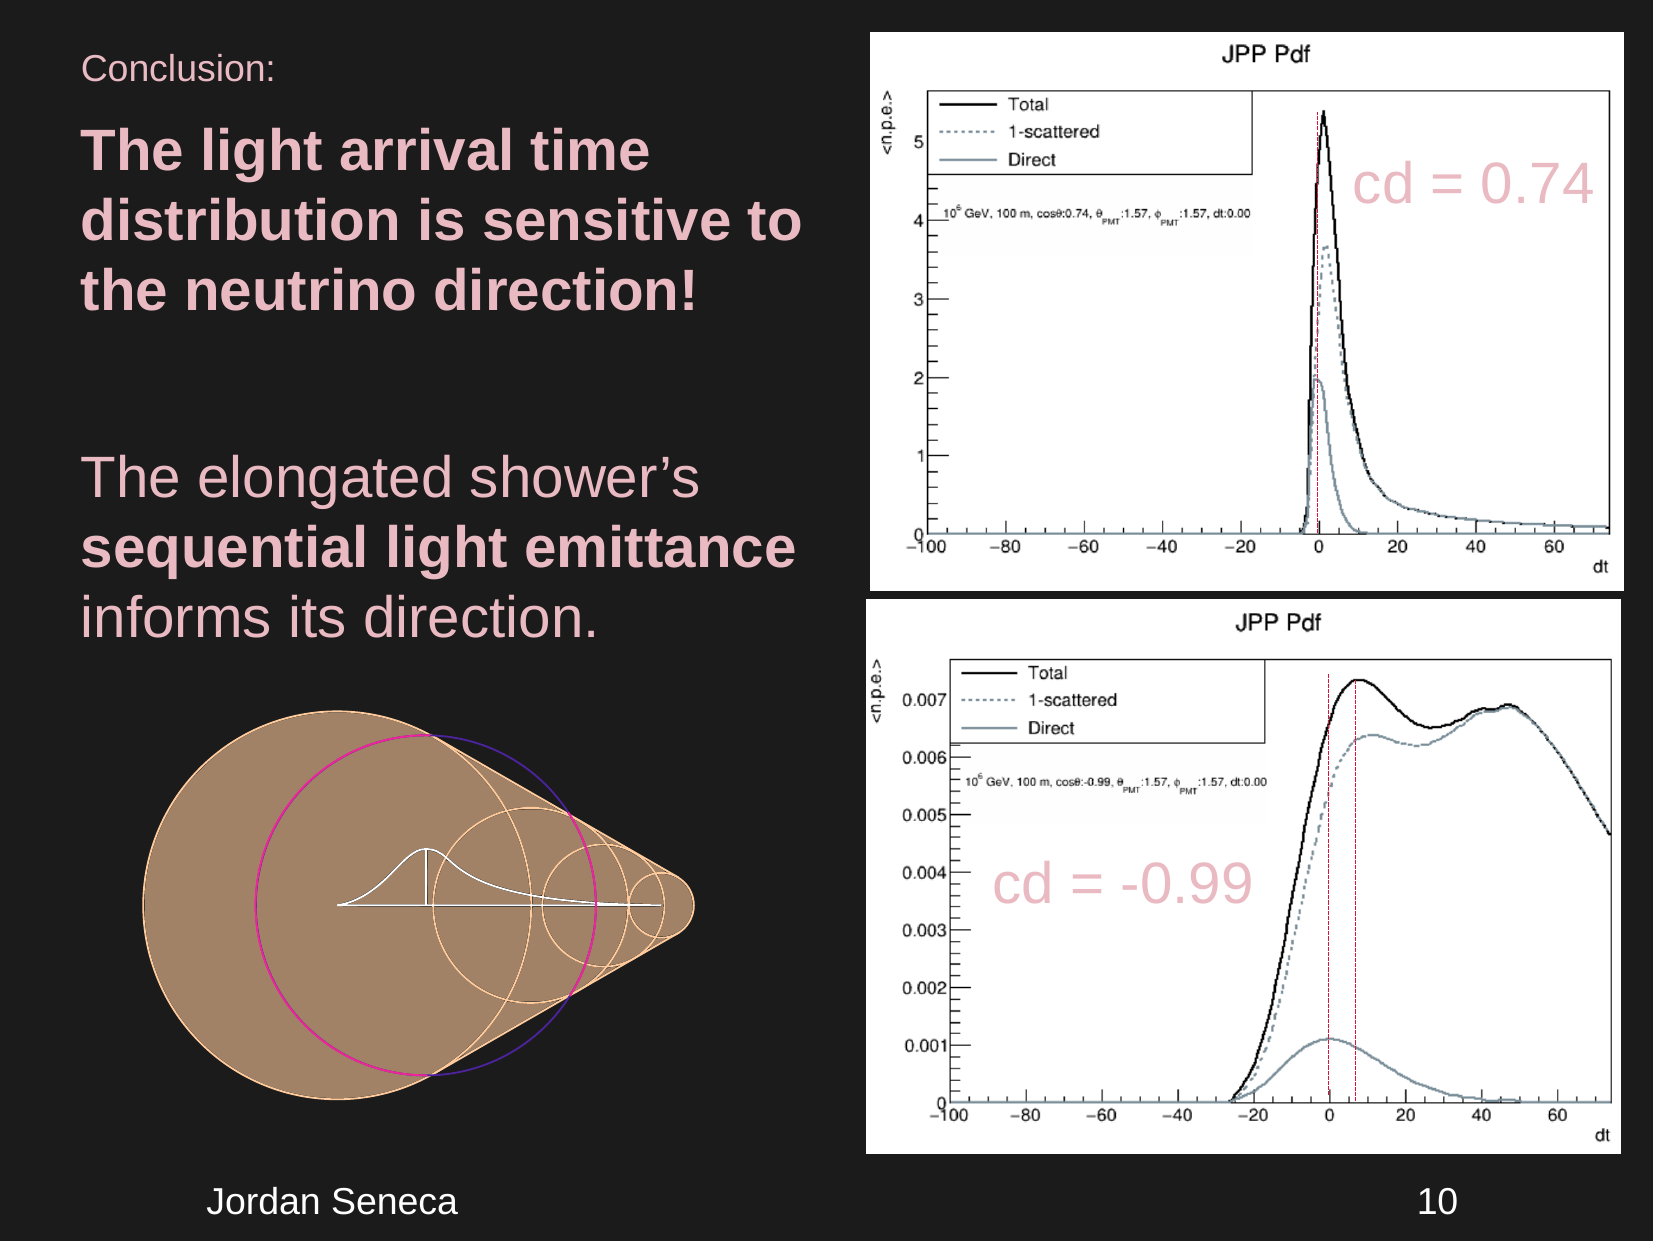

Conclusion:
The light arrival time distribution is sensitive to the neutrino direction!
The elongated shower’s sequential light emittance informs its direction.
cd = 0.74
cd = -0.99